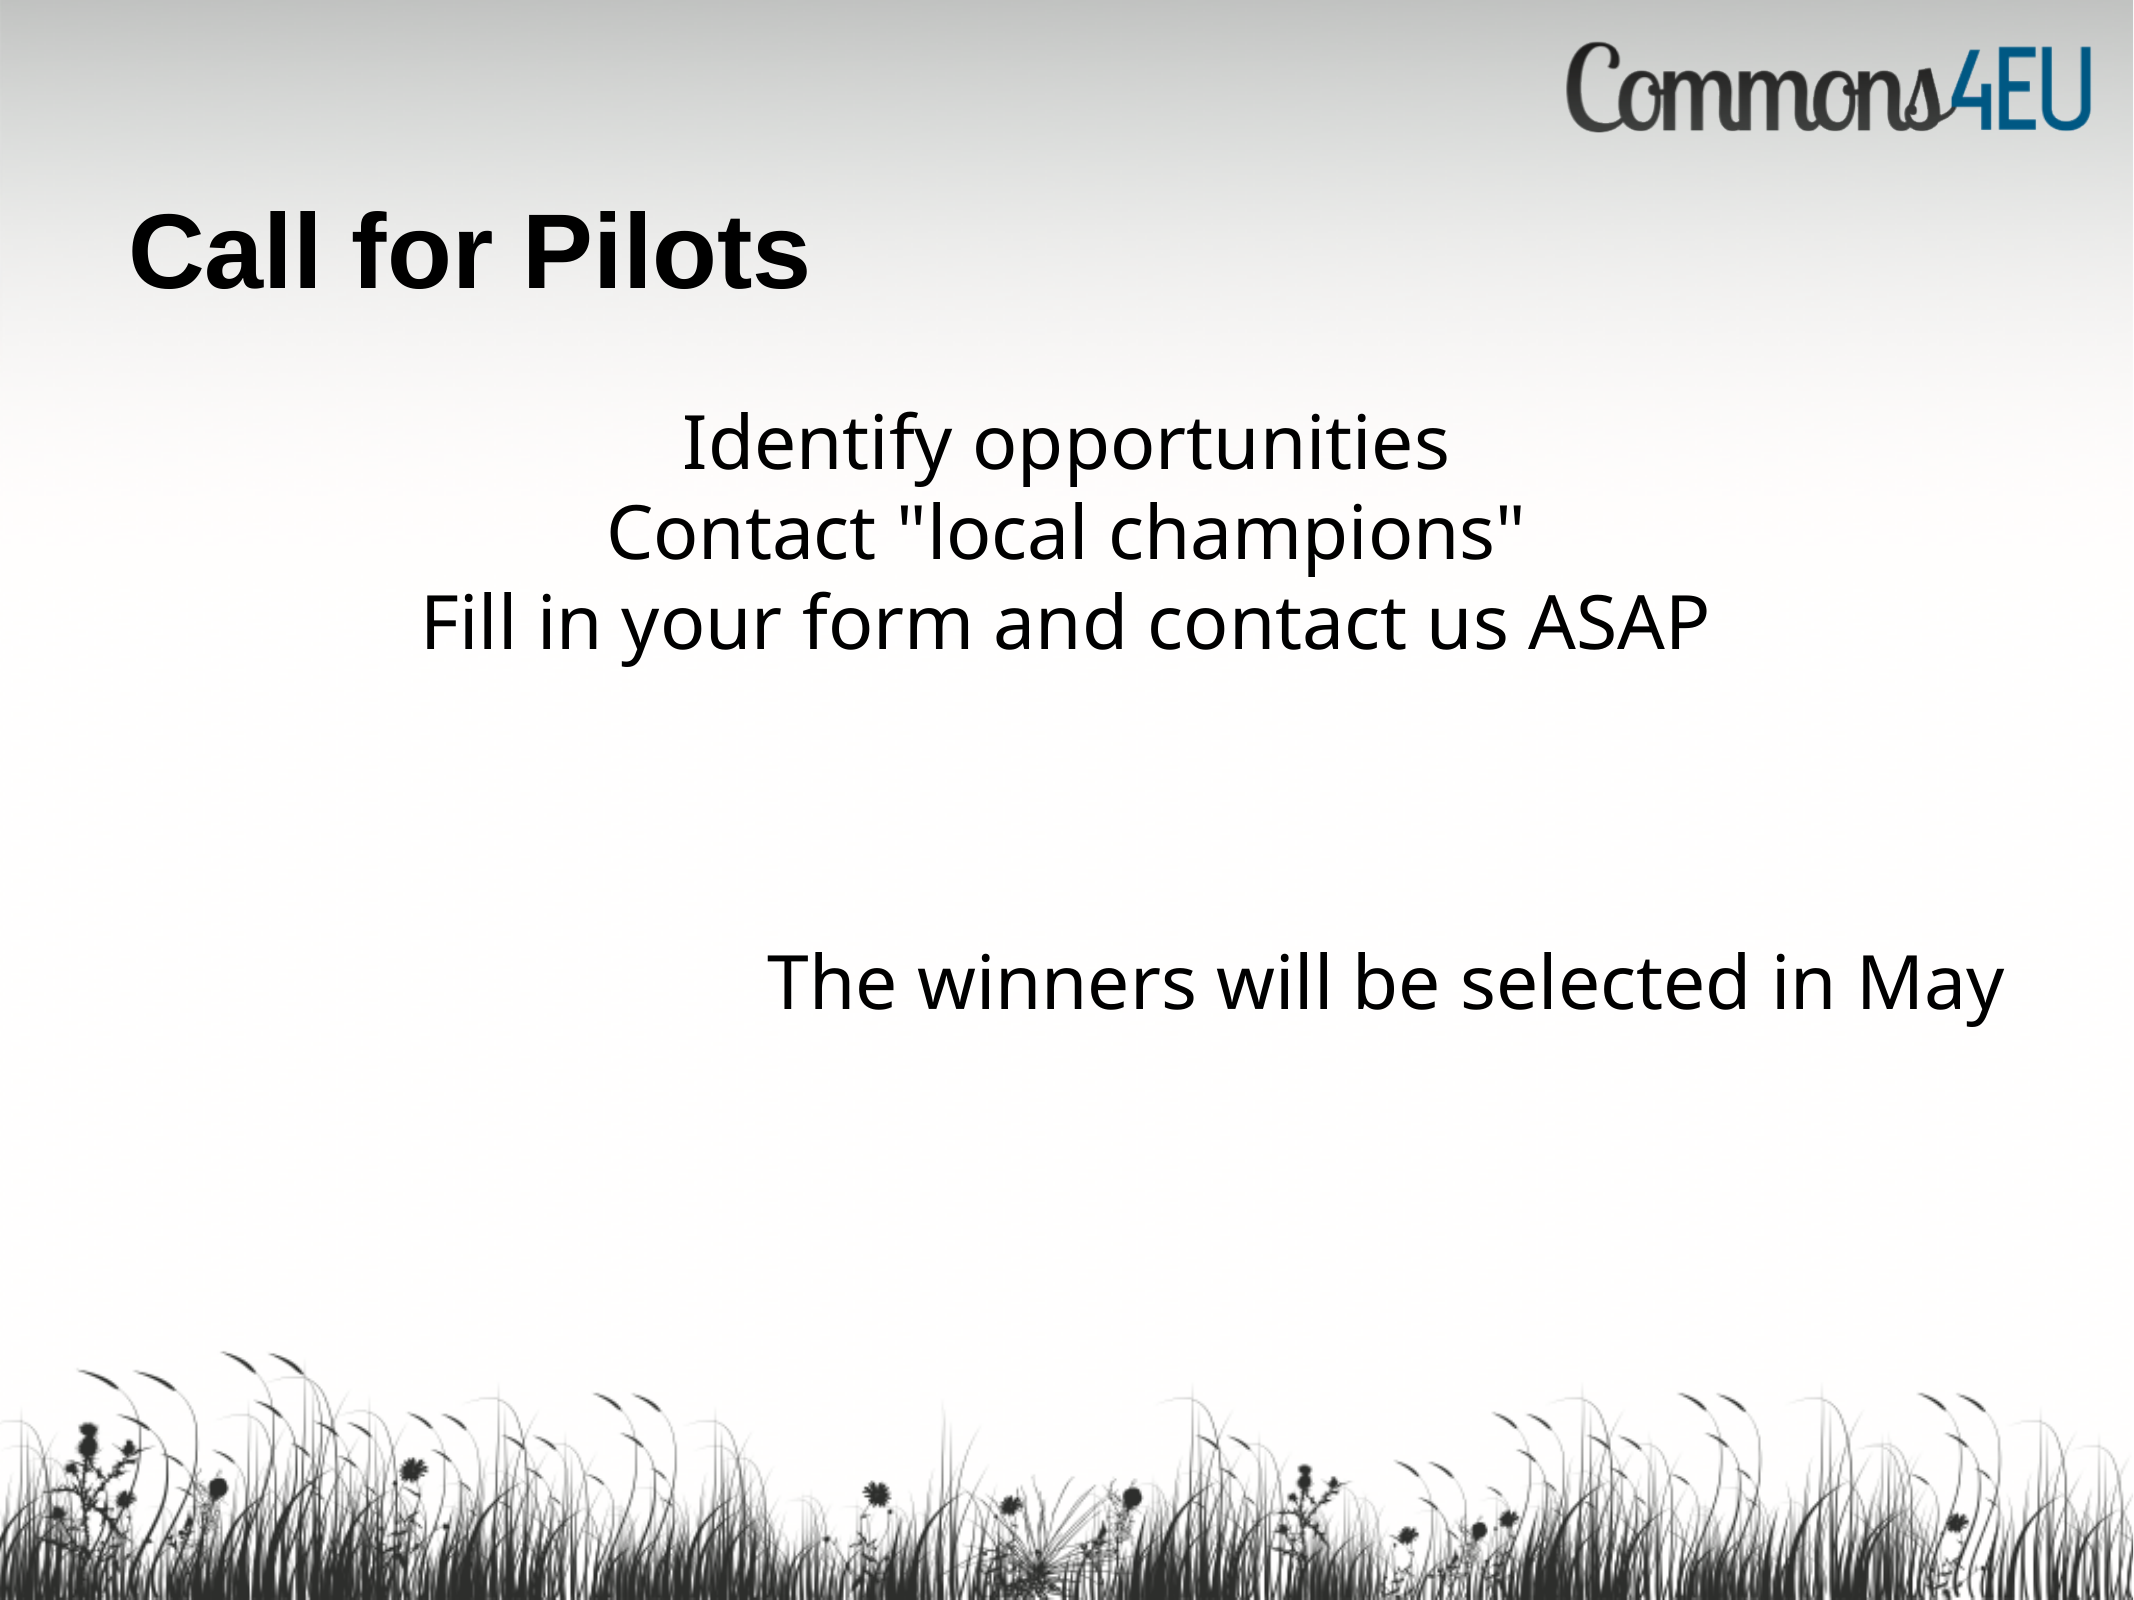

# Call for Pilots
Identify opportunities
Contact "local champions"
Fill in your form and contact us ASAP
The winners will be selected in May